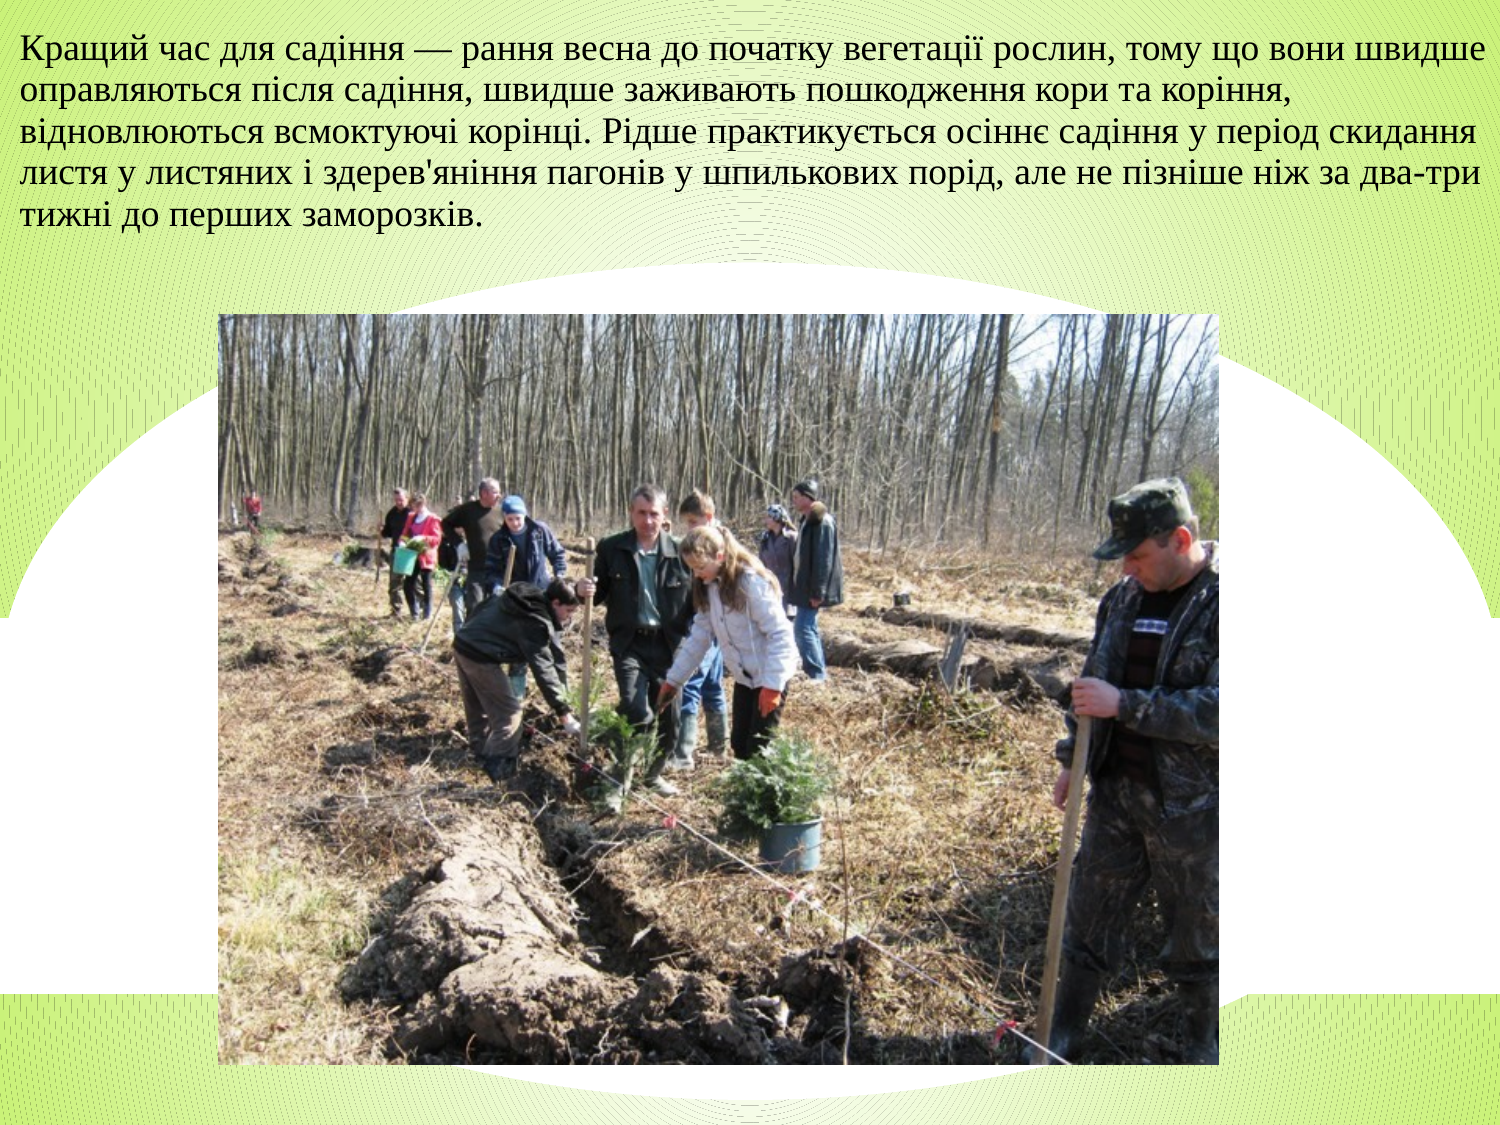

Кращий час для садіння — рання весна до початку вегетації рослин, тому що вони швидше оправляються після садіння, швидше заживають пошкодження кори та коріння, відновлюються всмоктуючі корінці. Рідше практикується осіннє садіння у період скидання листя у листяних і здерев'яніння пагонів у шпилькових порід, але не пізніше ніж за два-три тижні до перших заморозків.